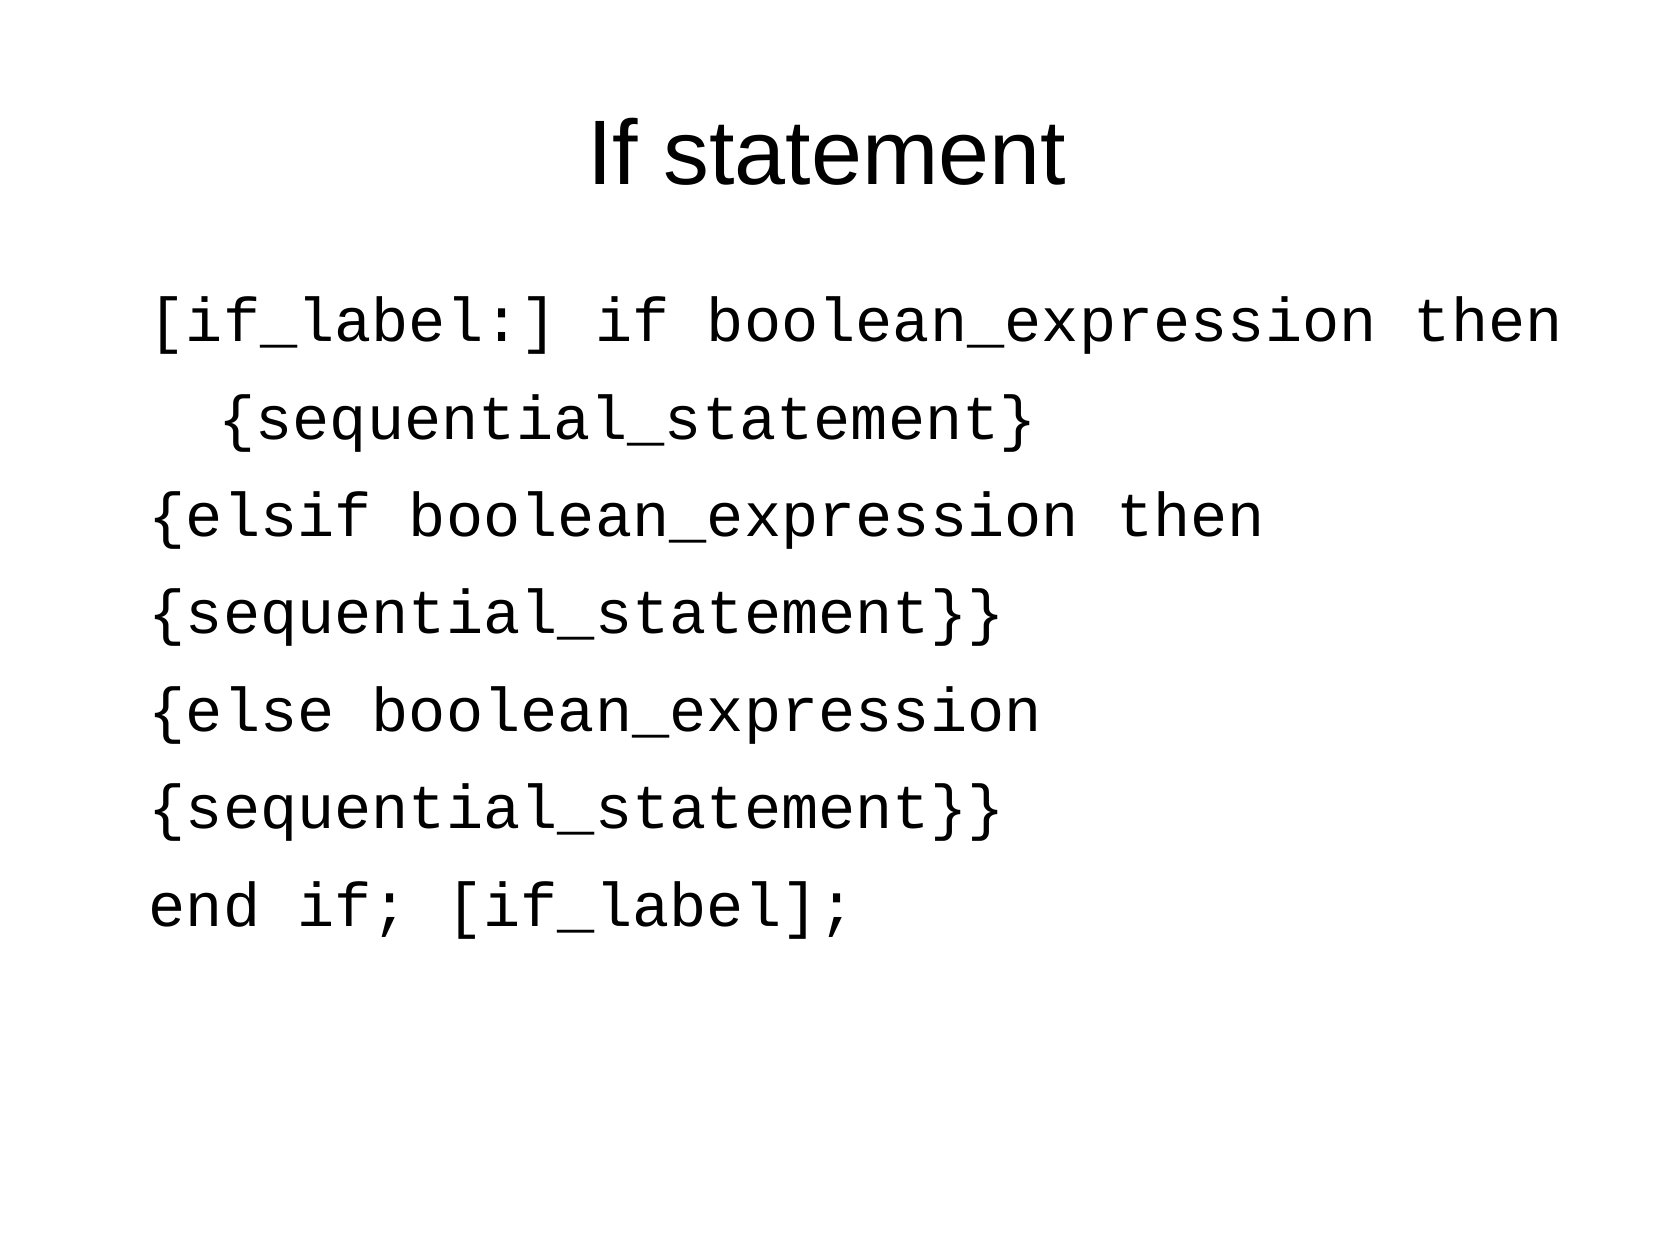

# If statement
[if_label:] if boolean_expression then
	{sequential_statement}
{elsif boolean_expression then
{sequential_statement}}
{else boolean_expression
{sequential_statement}}
end if; [if_label];